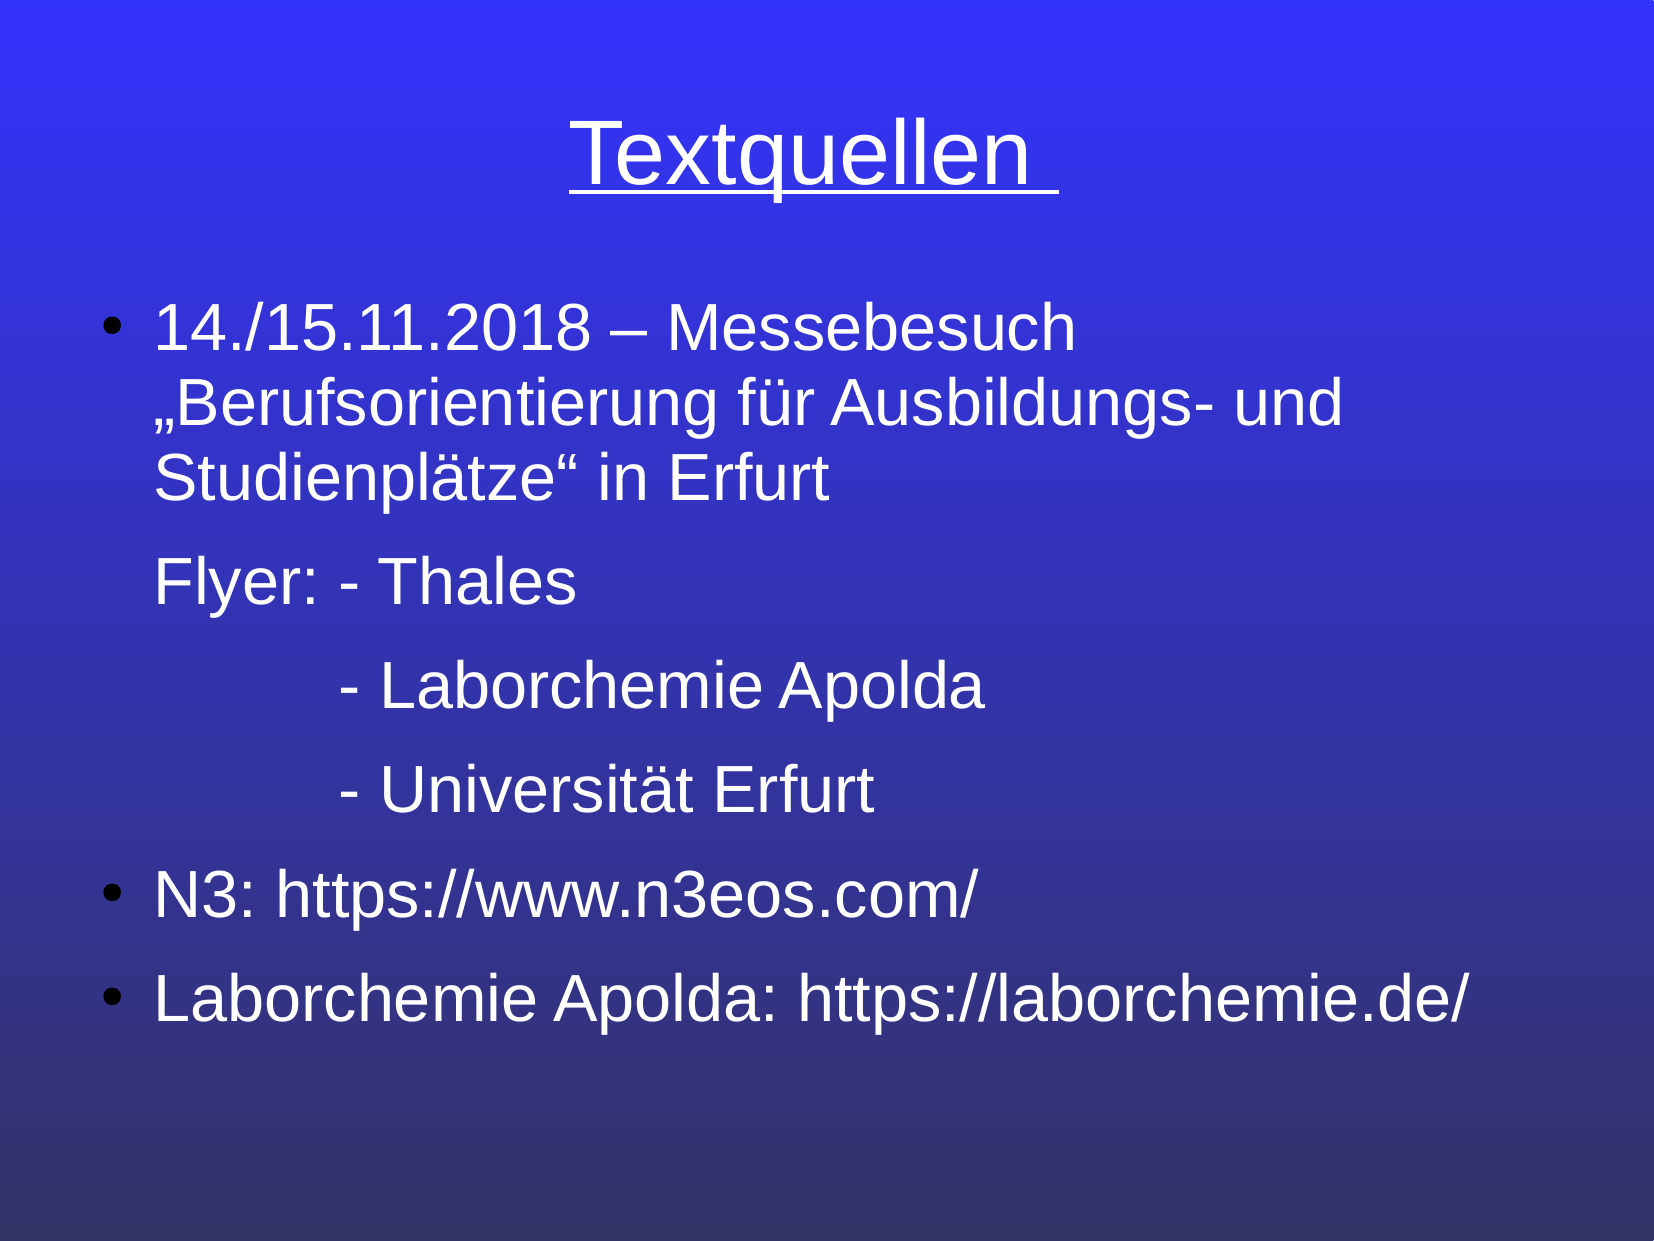

# Textquellen
14./15.11.2018 – Messebesuch „Berufsorientierung für Ausbildungs- und Studienplätze“ in Erfurt
Flyer: - Thales
 - Laborchemie Apolda
 - Universität Erfurt
N3: https://www.n3eos.com/
Laborchemie Apolda: https://laborchemie.de/